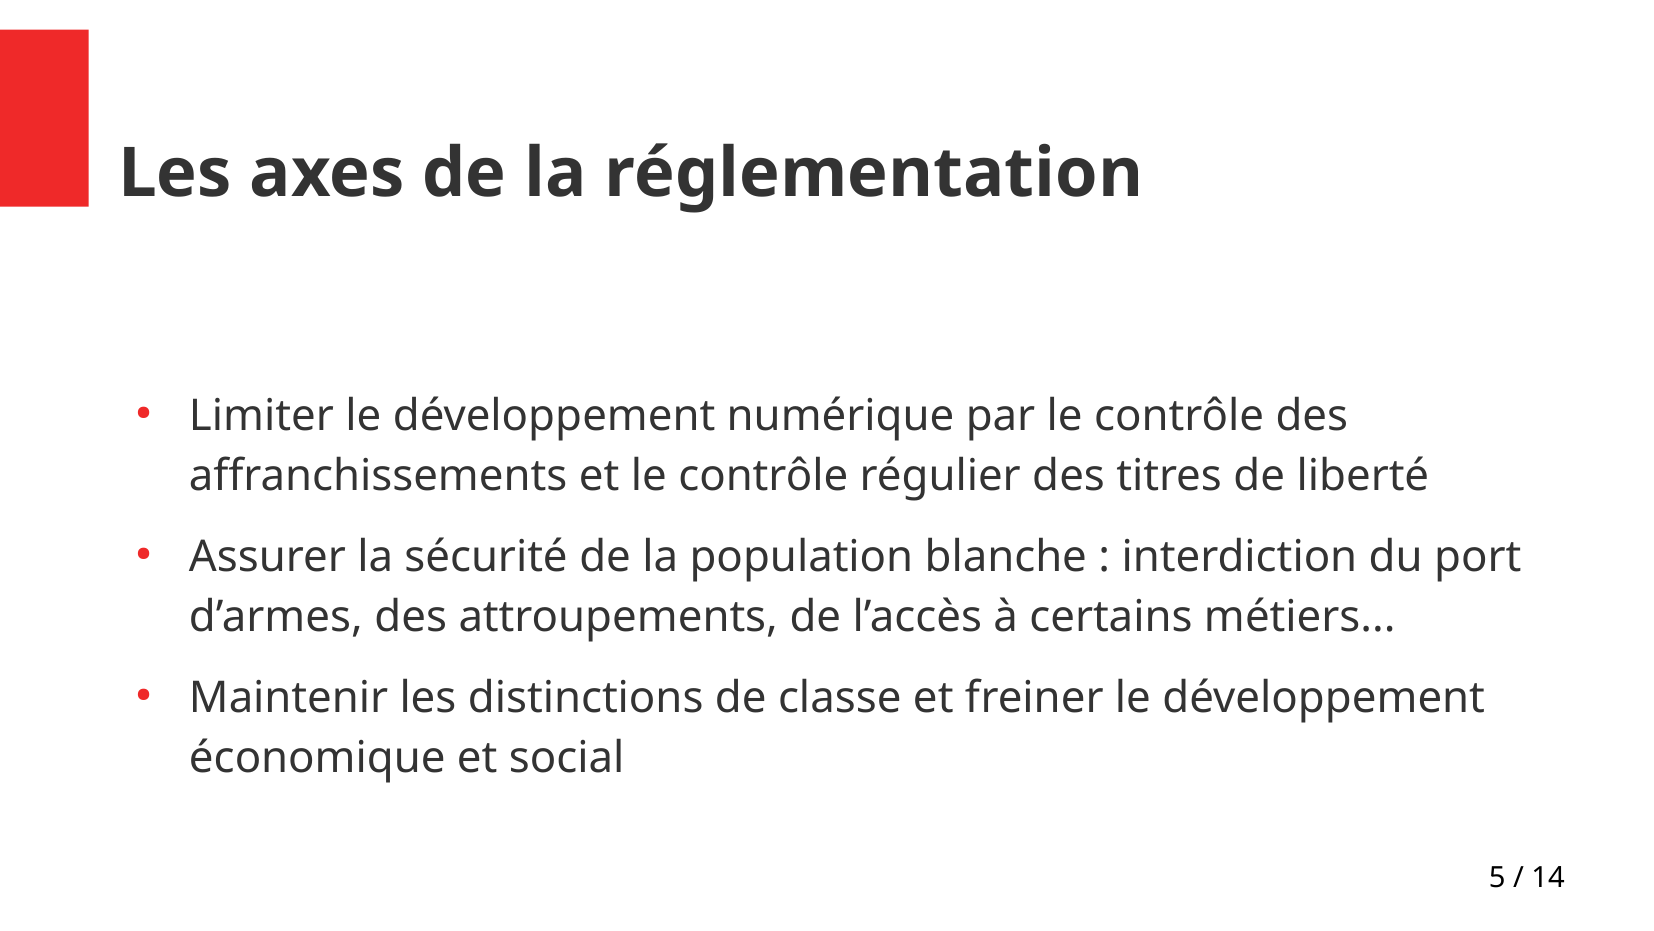

Les axes de la réglementation
# Limiter le développement numérique par le contrôle des affranchissements et le contrôle régulier des titres de liberté
Assurer la sécurité de la population blanche : interdiction du port d’armes, des attroupements, de l’accès à certains métiers...
Maintenir les distinctions de classe et freiner le développement économique et social
5